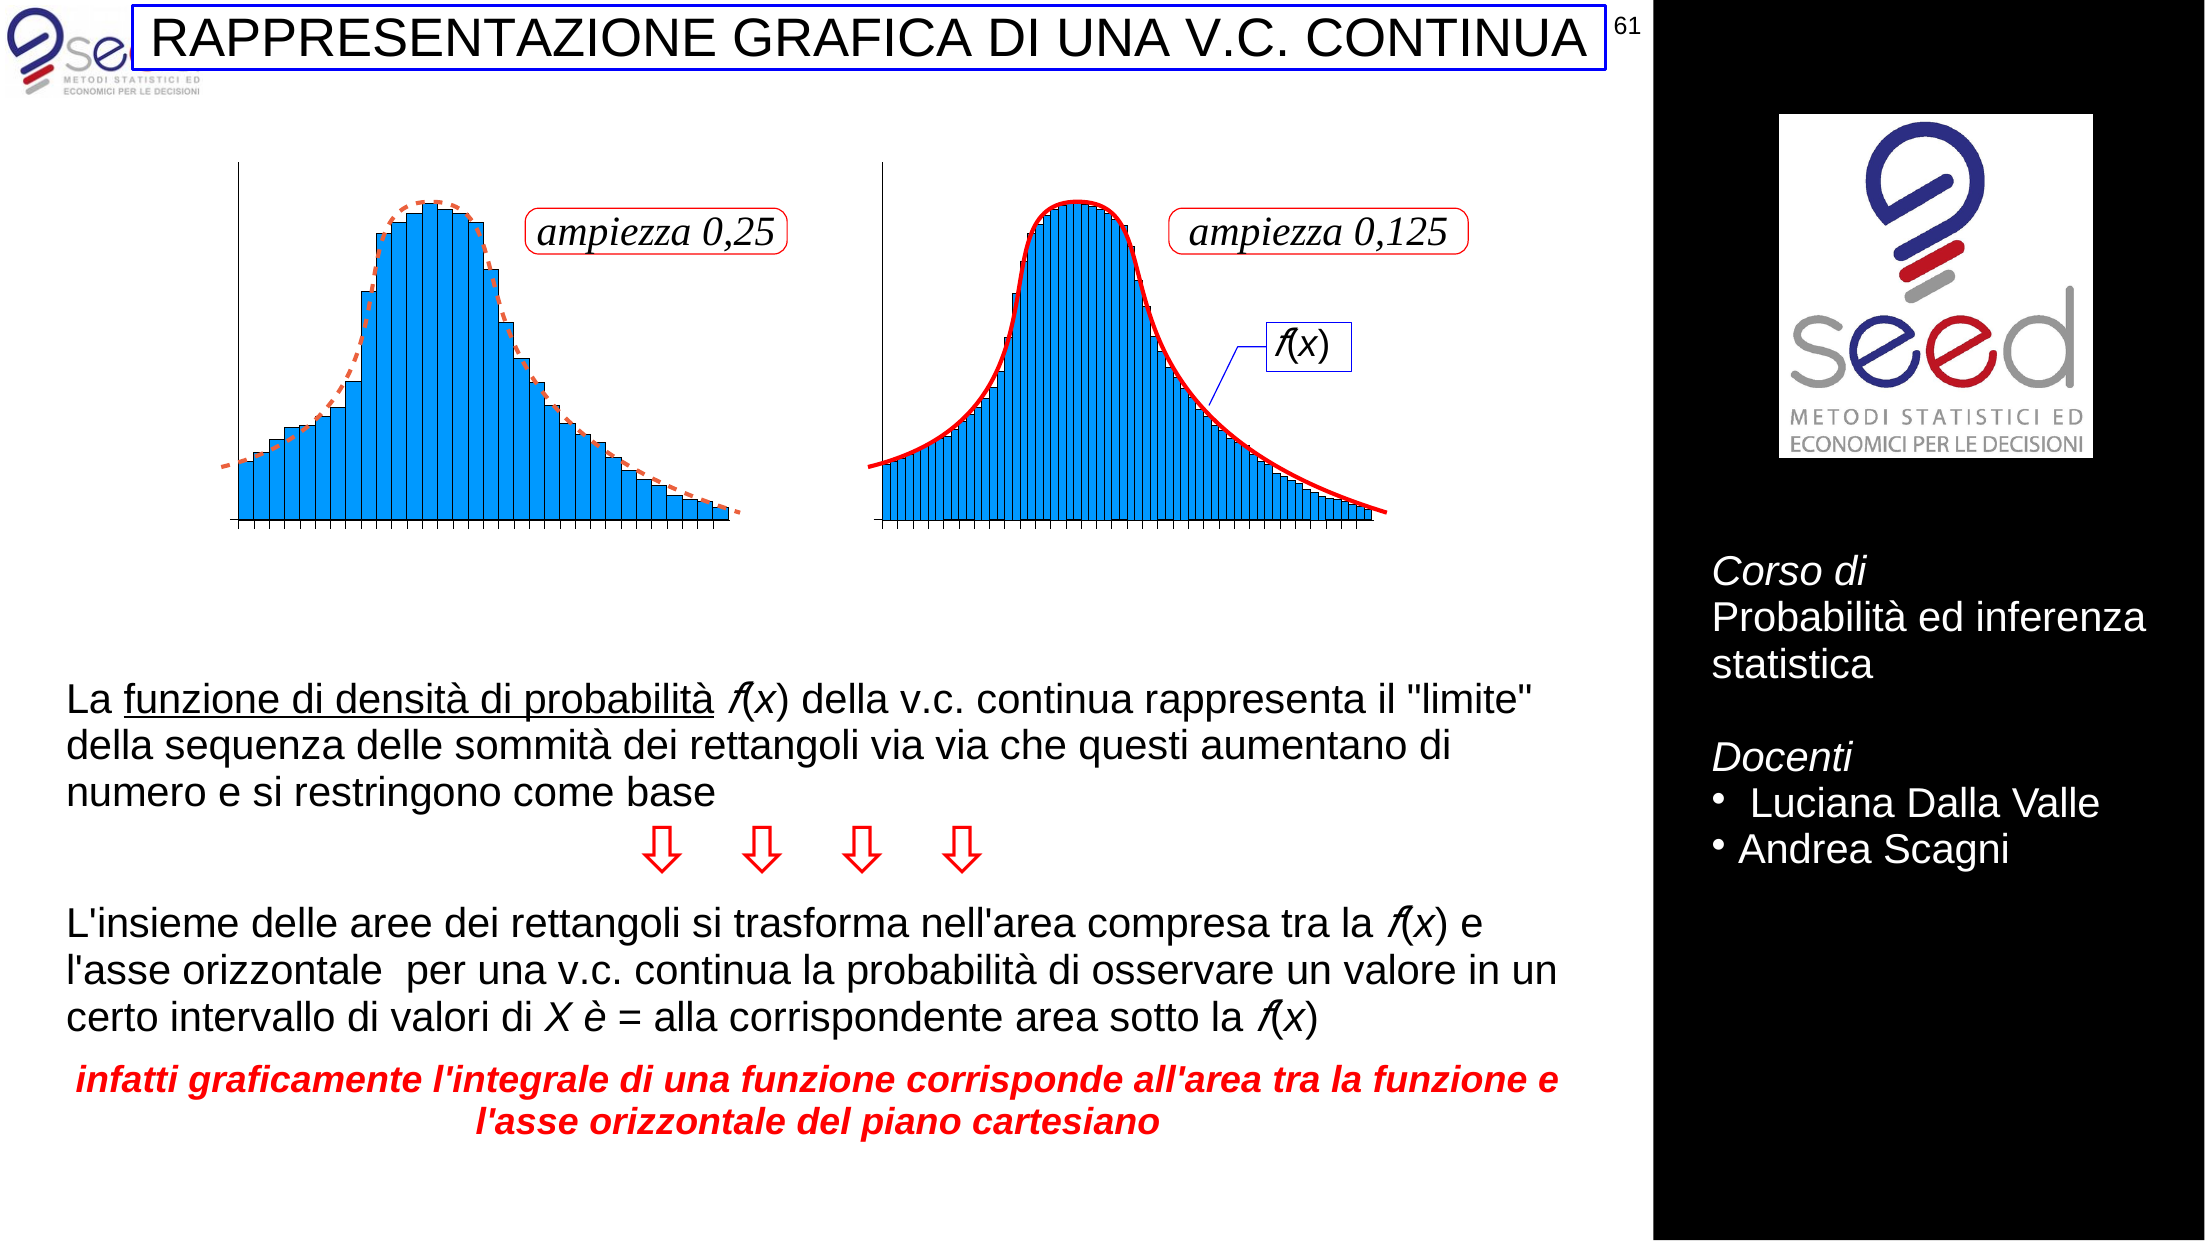

RAPPRESENTAZIONE GRAFICA DI UNA V.C. CONTINUA
ampiezza 0,25
ampiezza 0,125
La funzione di densità di probabilità f(x) della v.c. continua rappresenta il "limite" della sequenza delle sommità dei rettangoli via via che questi aumentano di numero e si restringono come base

L'insieme delle aree dei rettangoli si trasforma nell'area compresa tra la f(x) e l'asse orizzontale per una v.c. continua la probabilità di osservare un valore in un certo intervallo di valori di X è = alla corrispondente area sotto la f(x)
infatti graficamente l'integrale di una funzione corrisponde all'area tra la funzione e l'asse orizzontale del piano cartesiano